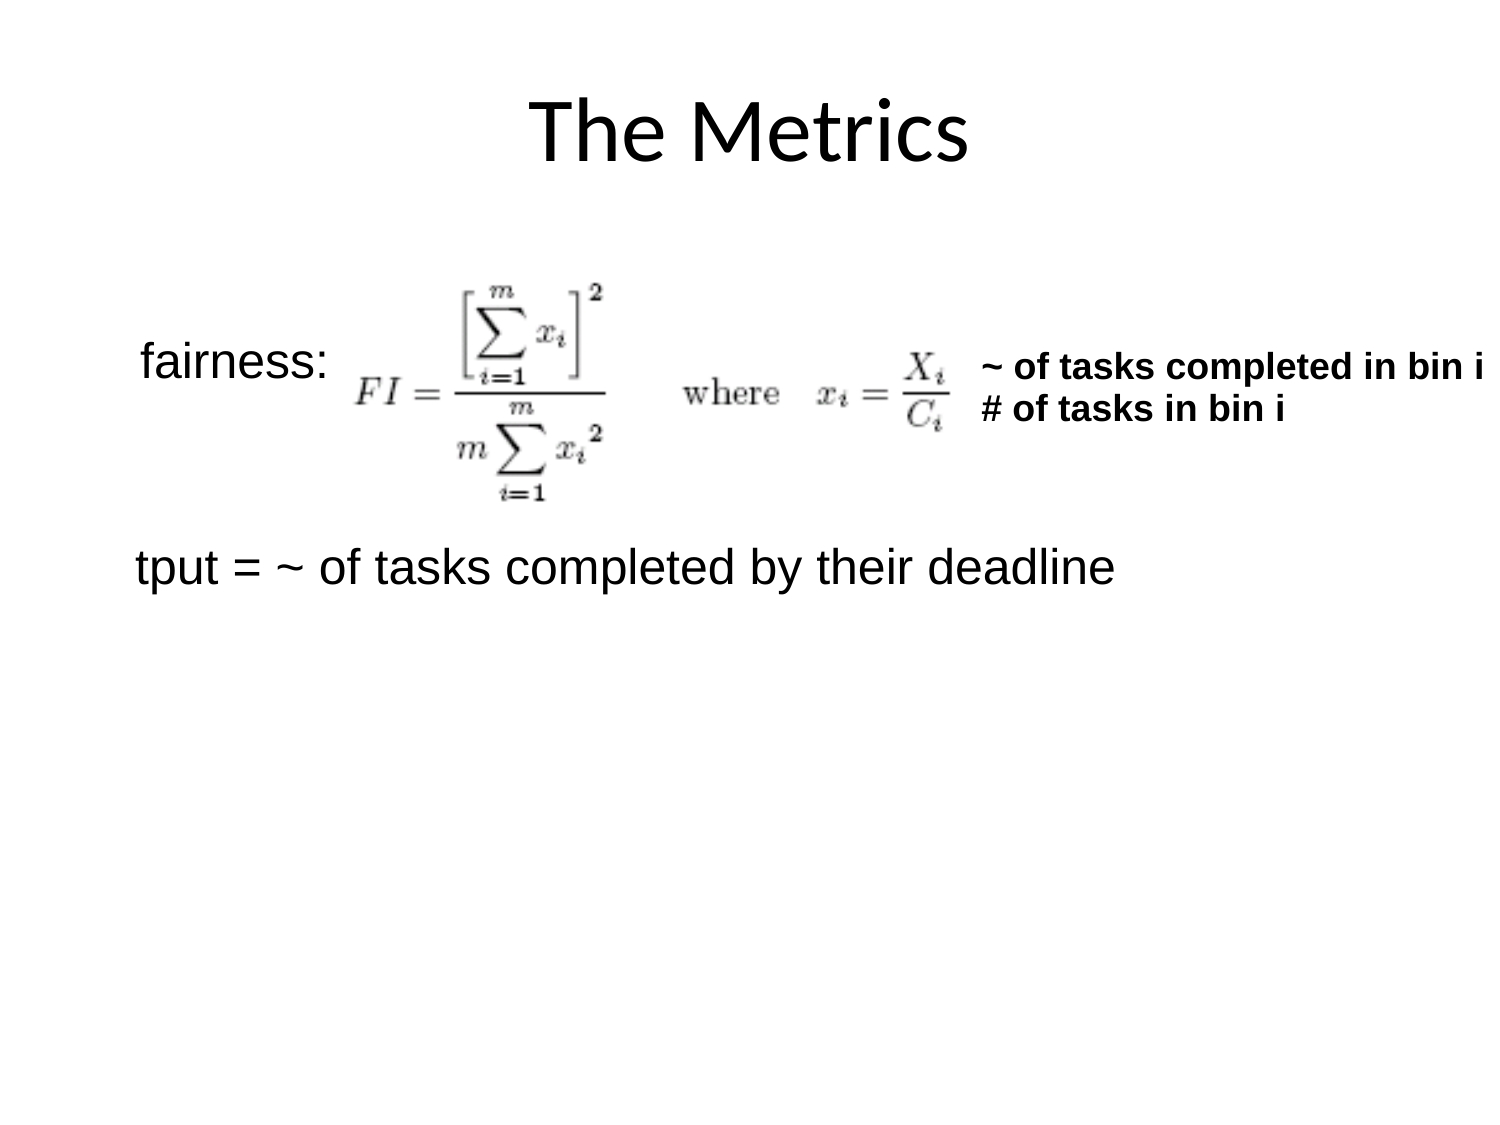

# The Metrics
fairness:
~ of tasks completed in bin i
# of tasks in bin i
 tput = ~ of tasks completed by their deadline